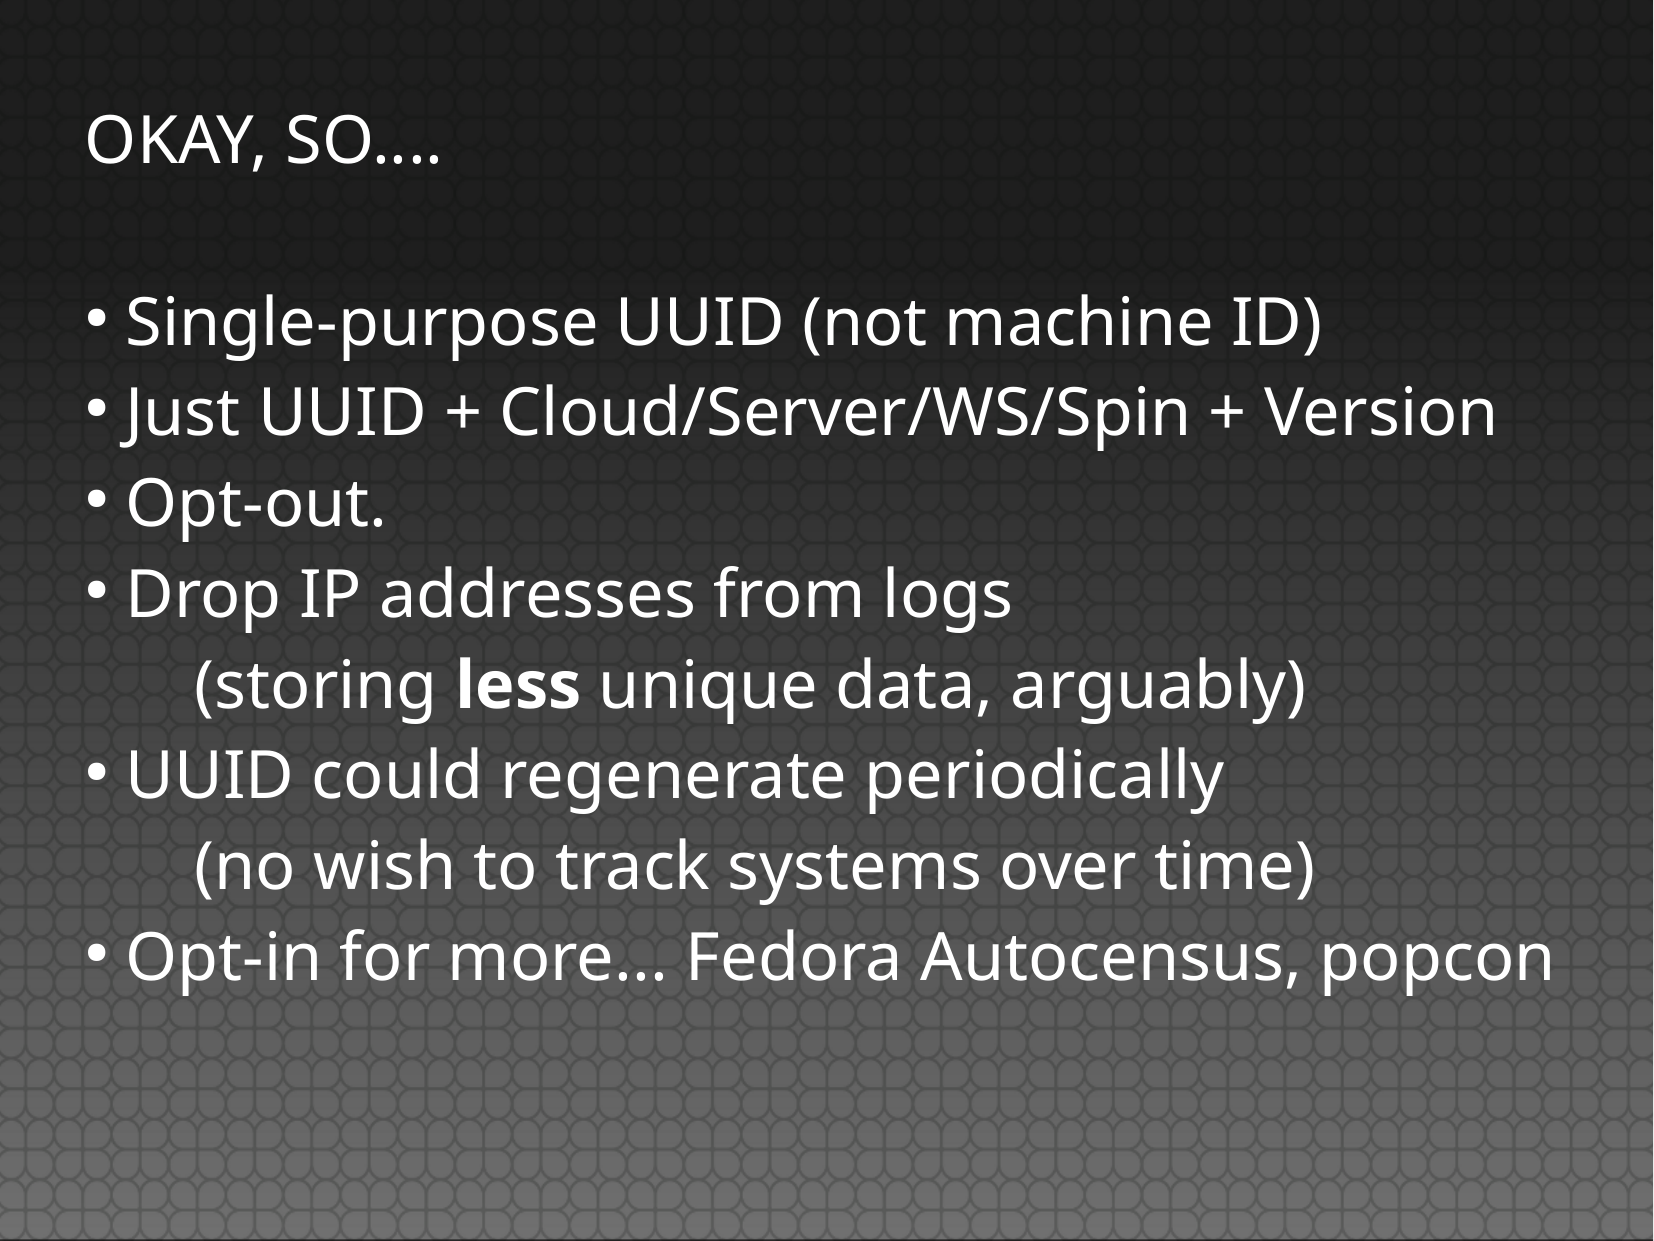

# OKAY, SO....
 Single-purpose UUID (not machine ID)
 Just UUID + Cloud/Server/WS/Spin + Version
 Opt-out.
 Drop IP addresses from logs
 (storing less unique data, arguably)
 UUID could regenerate periodically
 (no wish to track systems over time)
 Opt-in for more... Fedora Autocensus, popcon